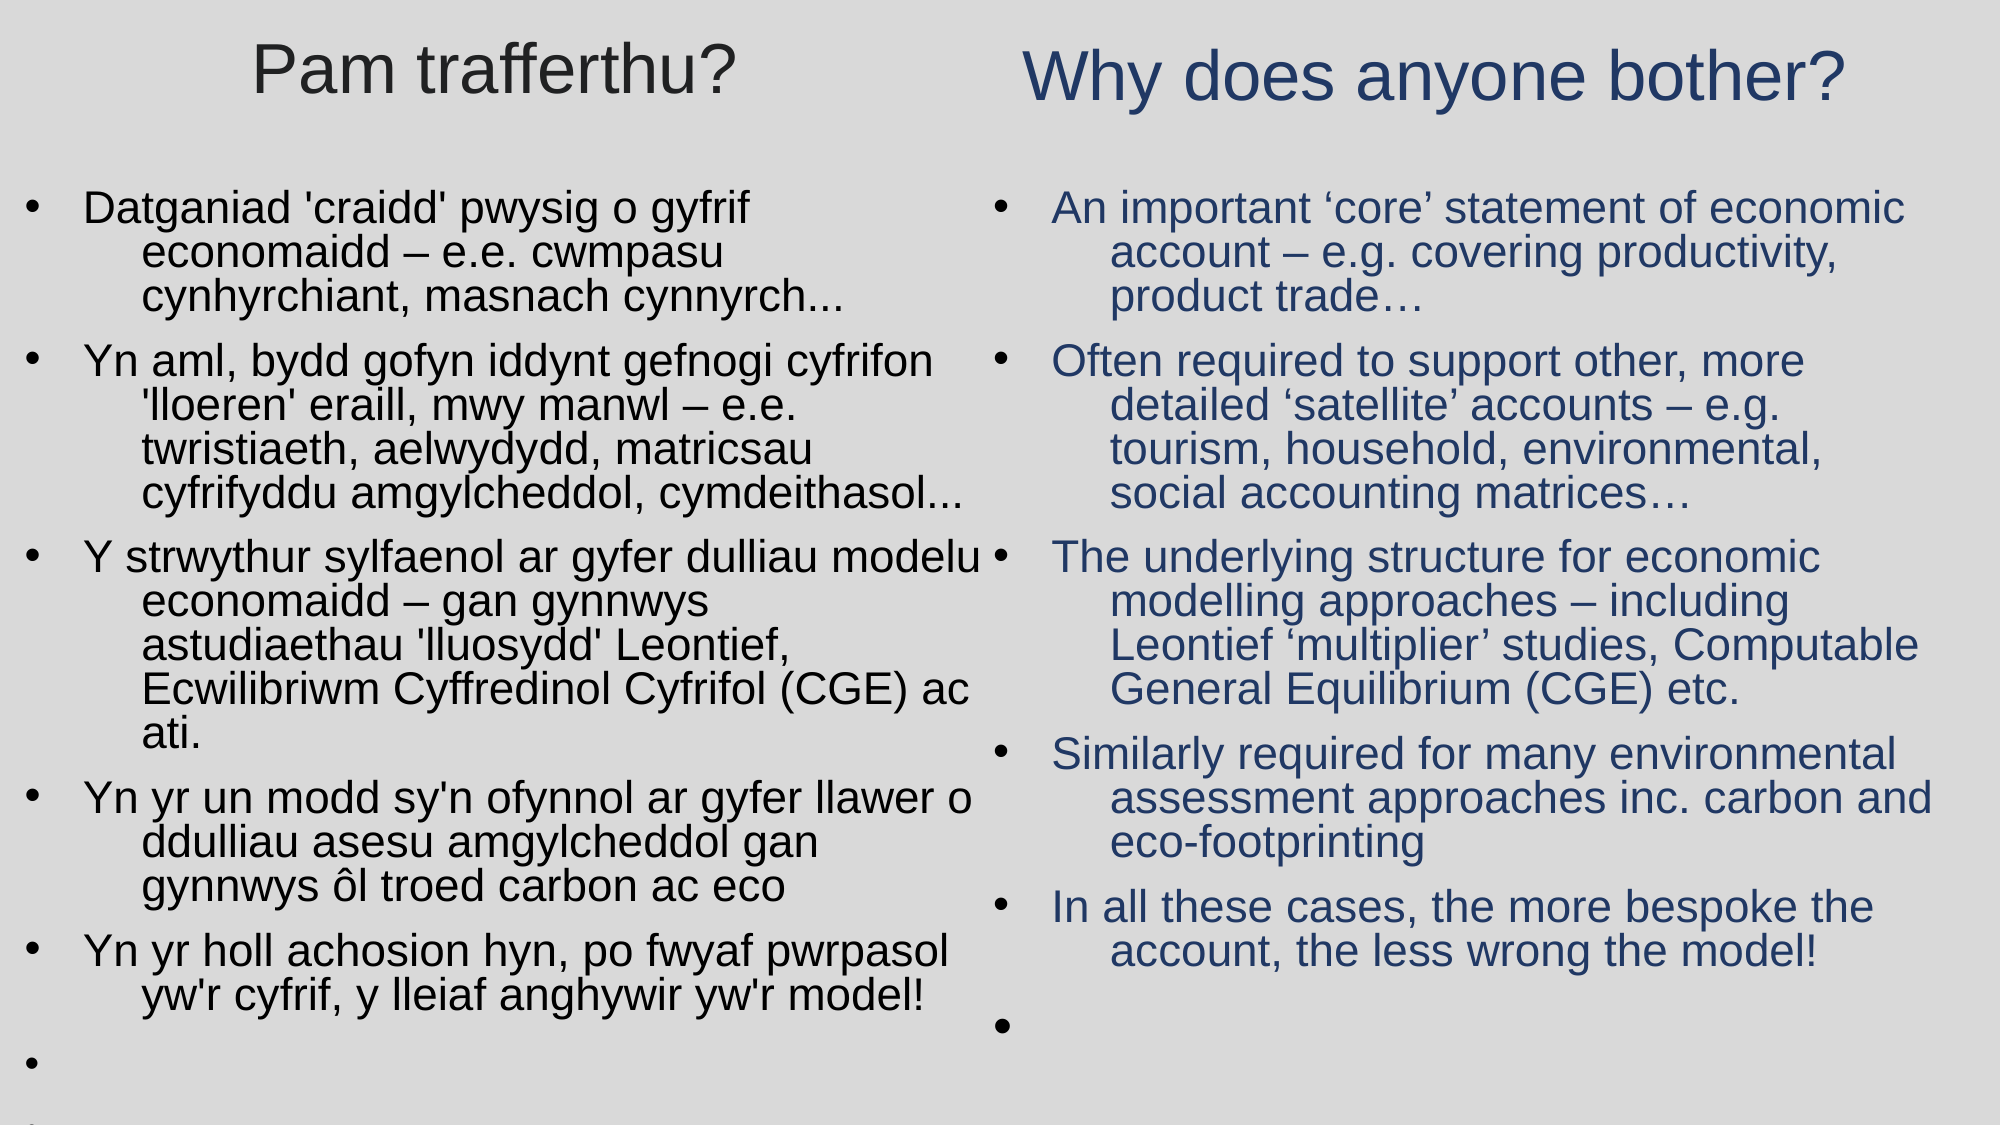

Pam trafferthu?
Why does anyone bother?
Datganiad 'craidd' pwysig o gyfrif economaidd – e.e. cwmpasu cynhyrchiant, masnach cynnyrch...
Yn aml, bydd gofyn iddynt gefnogi cyfrifon 'lloeren' eraill, mwy manwl – e.e. twristiaeth, aelwydydd, matricsau cyfrifyddu amgylcheddol, cymdeithasol...
Y strwythur sylfaenol ar gyfer dulliau modelu economaidd – gan gynnwys astudiaethau 'lluosydd' Leontief, Ecwilibriwm Cyffredinol Cyfrifol (CGE) ac ati.
Yn yr un modd sy'n ofynnol ar gyfer llawer o ddulliau asesu amgylcheddol gan gynnwys ôl troed carbon ac eco
Yn yr holl achosion hyn, po fwyaf pwrpasol yw'r cyfrif, y lleiaf anghywir yw'r model!
# An important ‘core’ statement of economic account – e.g. covering productivity, product trade…
Often required to support other, more detailed ‘satellite’ accounts – e.g. tourism, household, environmental, social accounting matrices…
The underlying structure for economic modelling approaches – including Leontief ‘multiplier’ studies, Computable General Equilibrium (CGE) etc.
Similarly required for many environmental assessment approaches inc. carbon and eco-footprinting
In all these cases, the more bespoke the account, the less wrong the model!